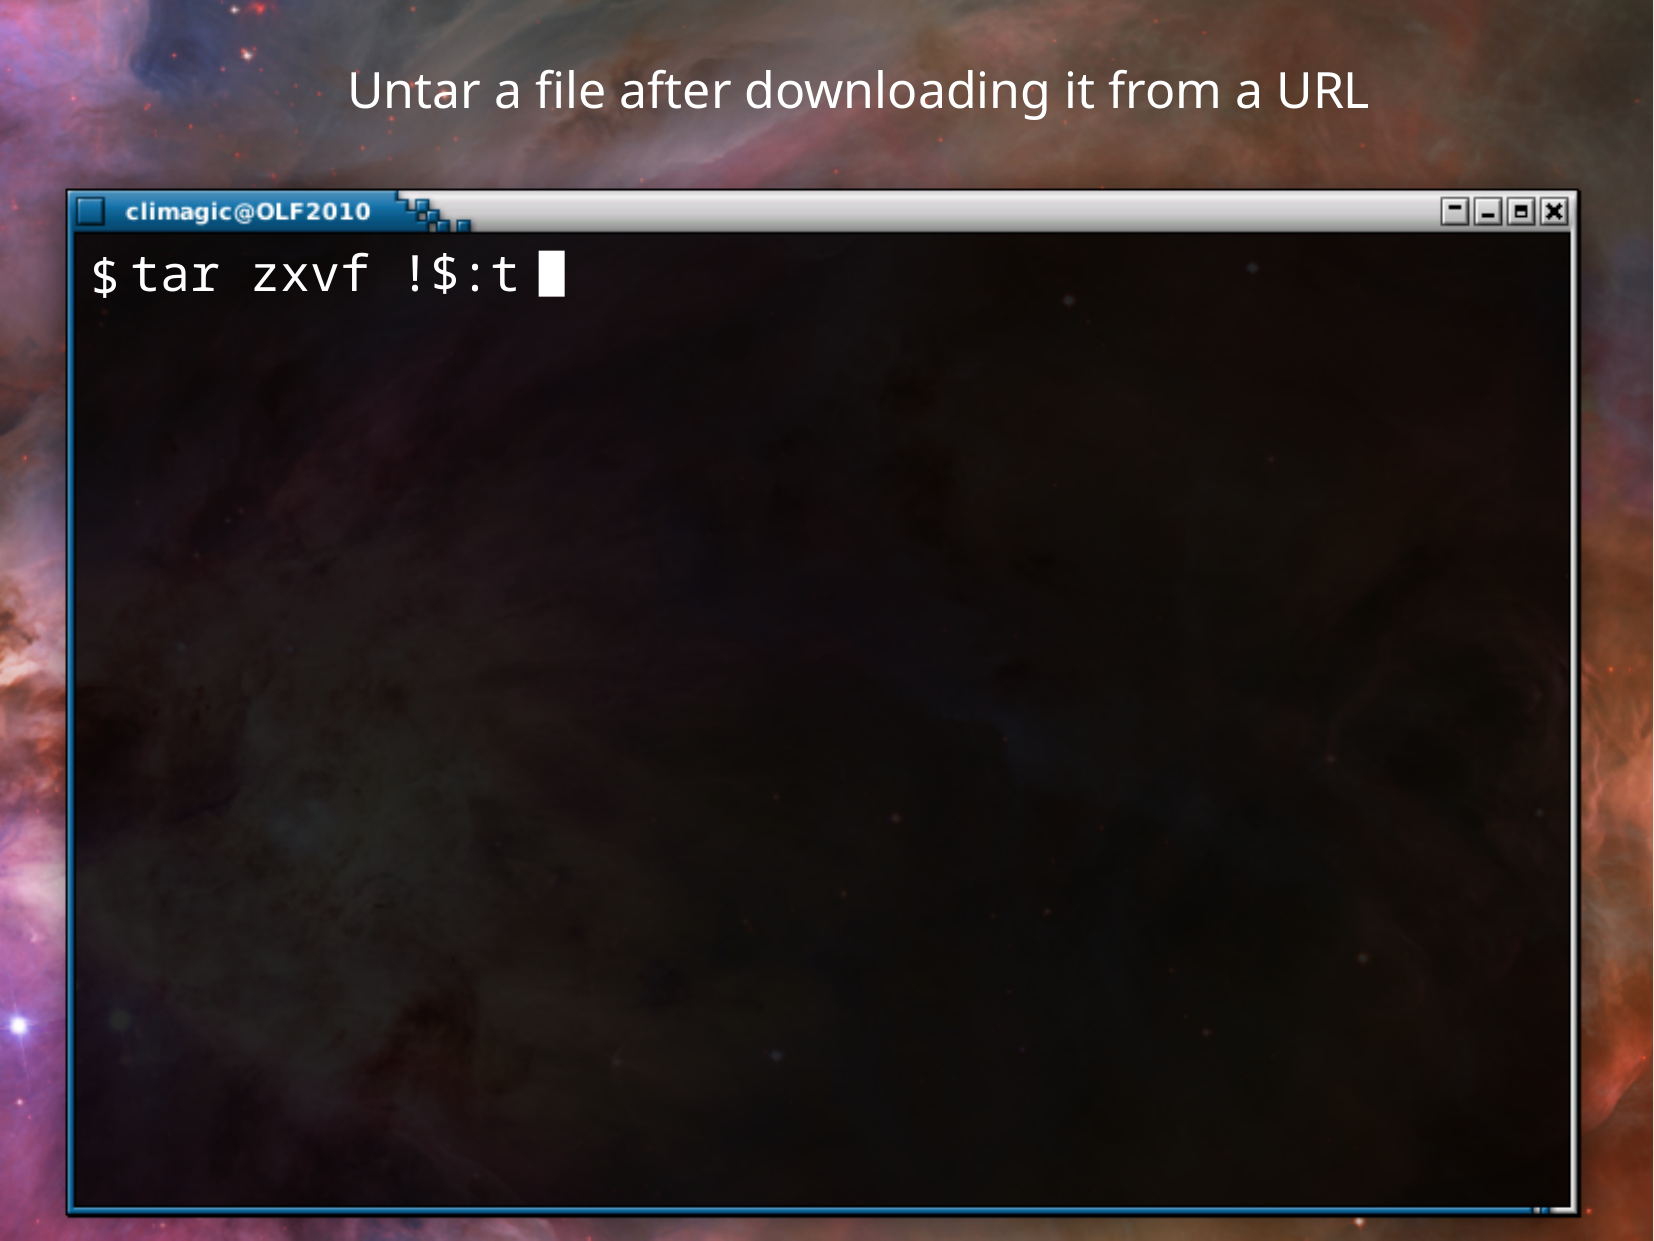

Untar a file after downloading it from a URL
# tar zxvf !$:t
$